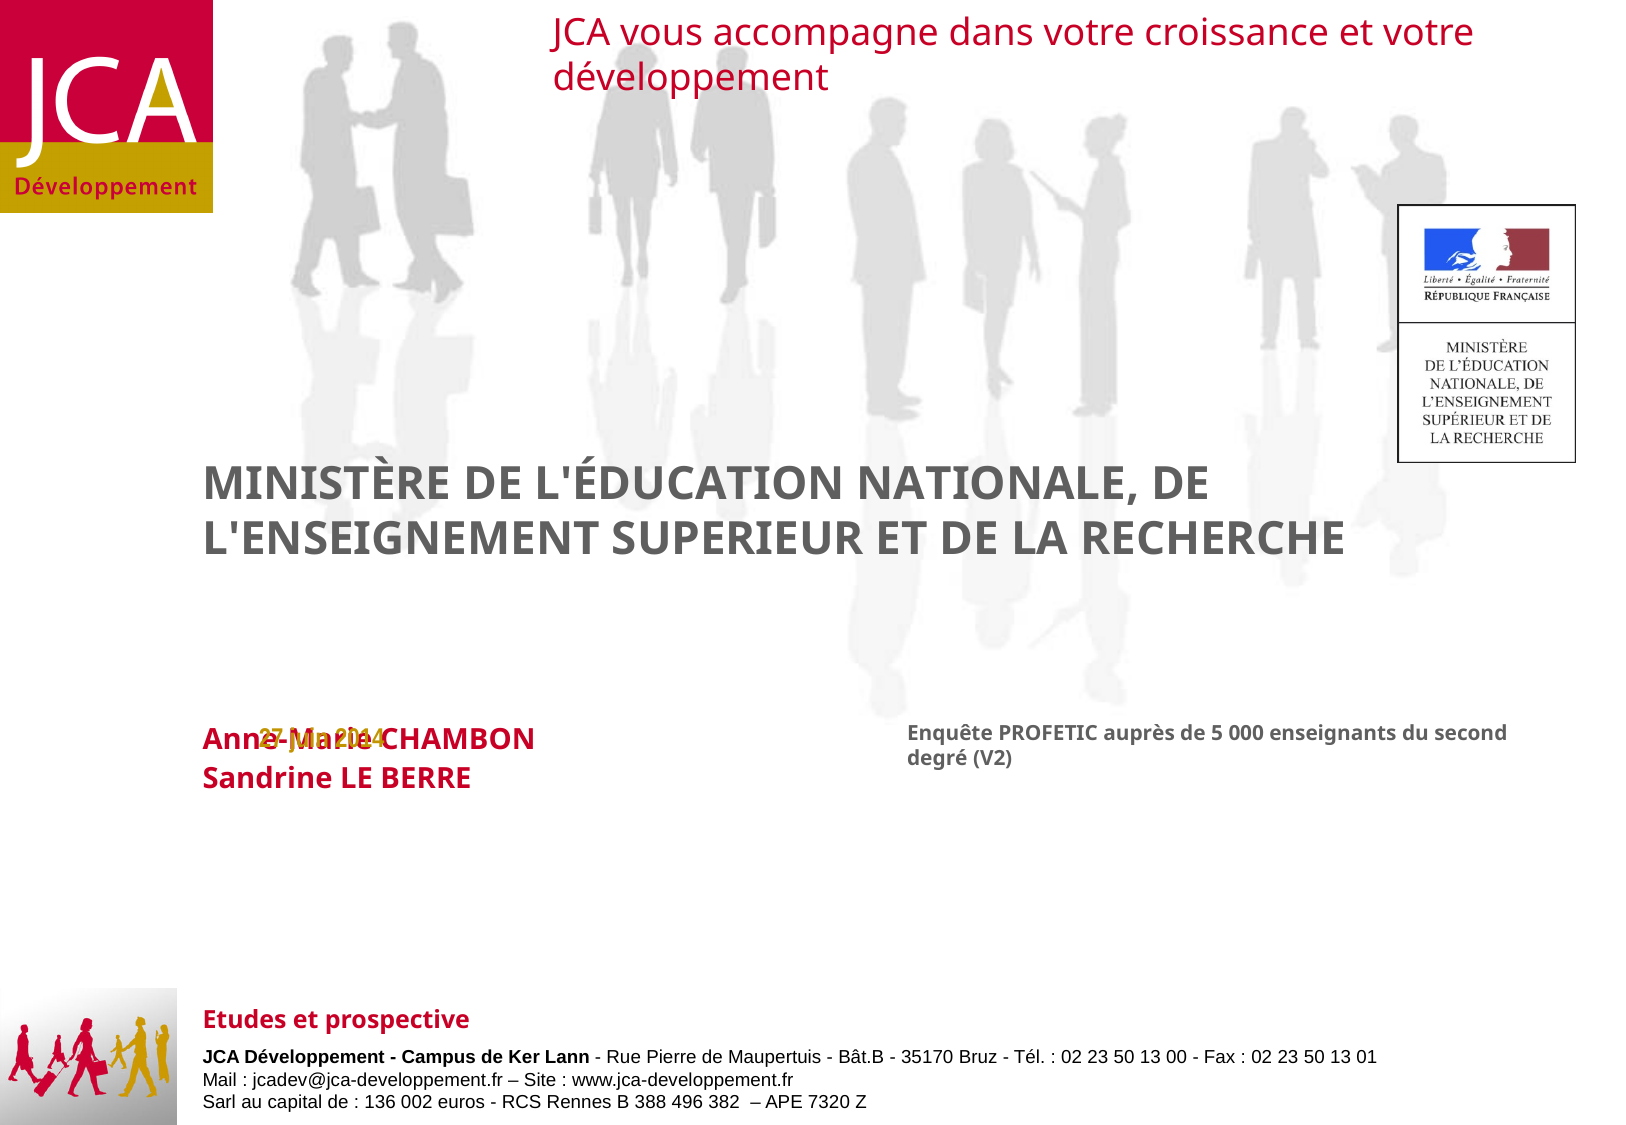

# Ministère de l'éducation nationale, DE L'ENSEIGNEMENT SUPERIEUR ET DE LA RECHERCHE
Anne-Marie CHAMBON
Sandrine LE BERRE
27 juin 2014
Enquête PROFETIC auprès de 5 000 enseignants du second degré (V2)